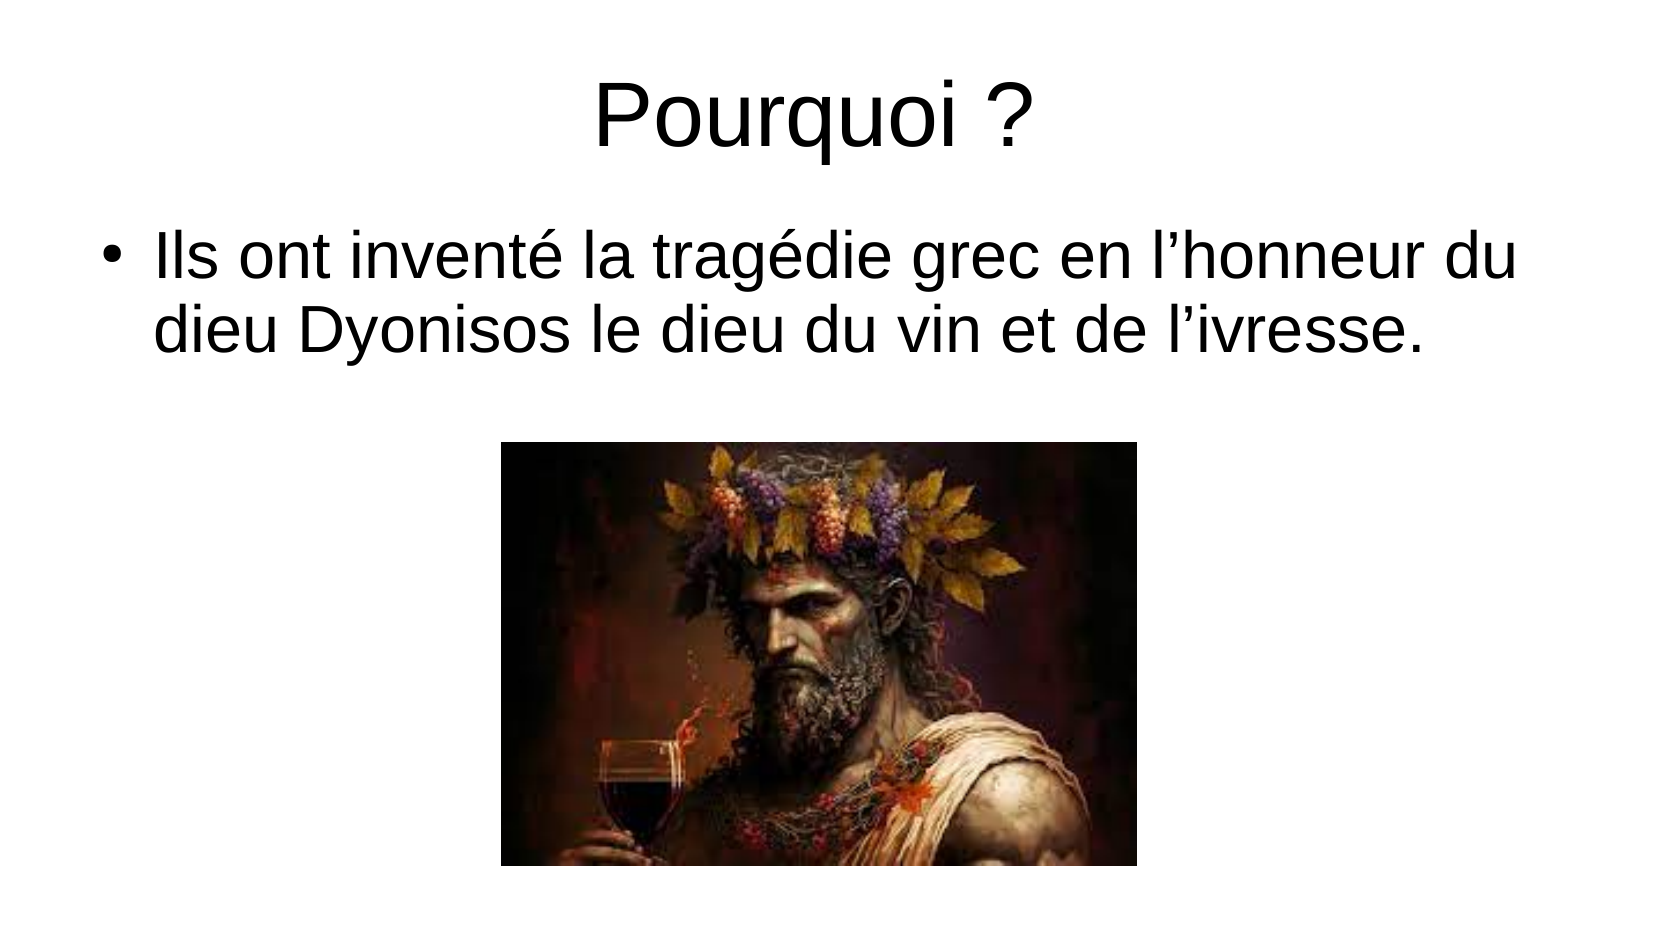

# Pourquoi ?
Ils ont inventé la tragédie grec en l’honneur du dieu Dyonisos le dieu du vin et de l’ivresse.